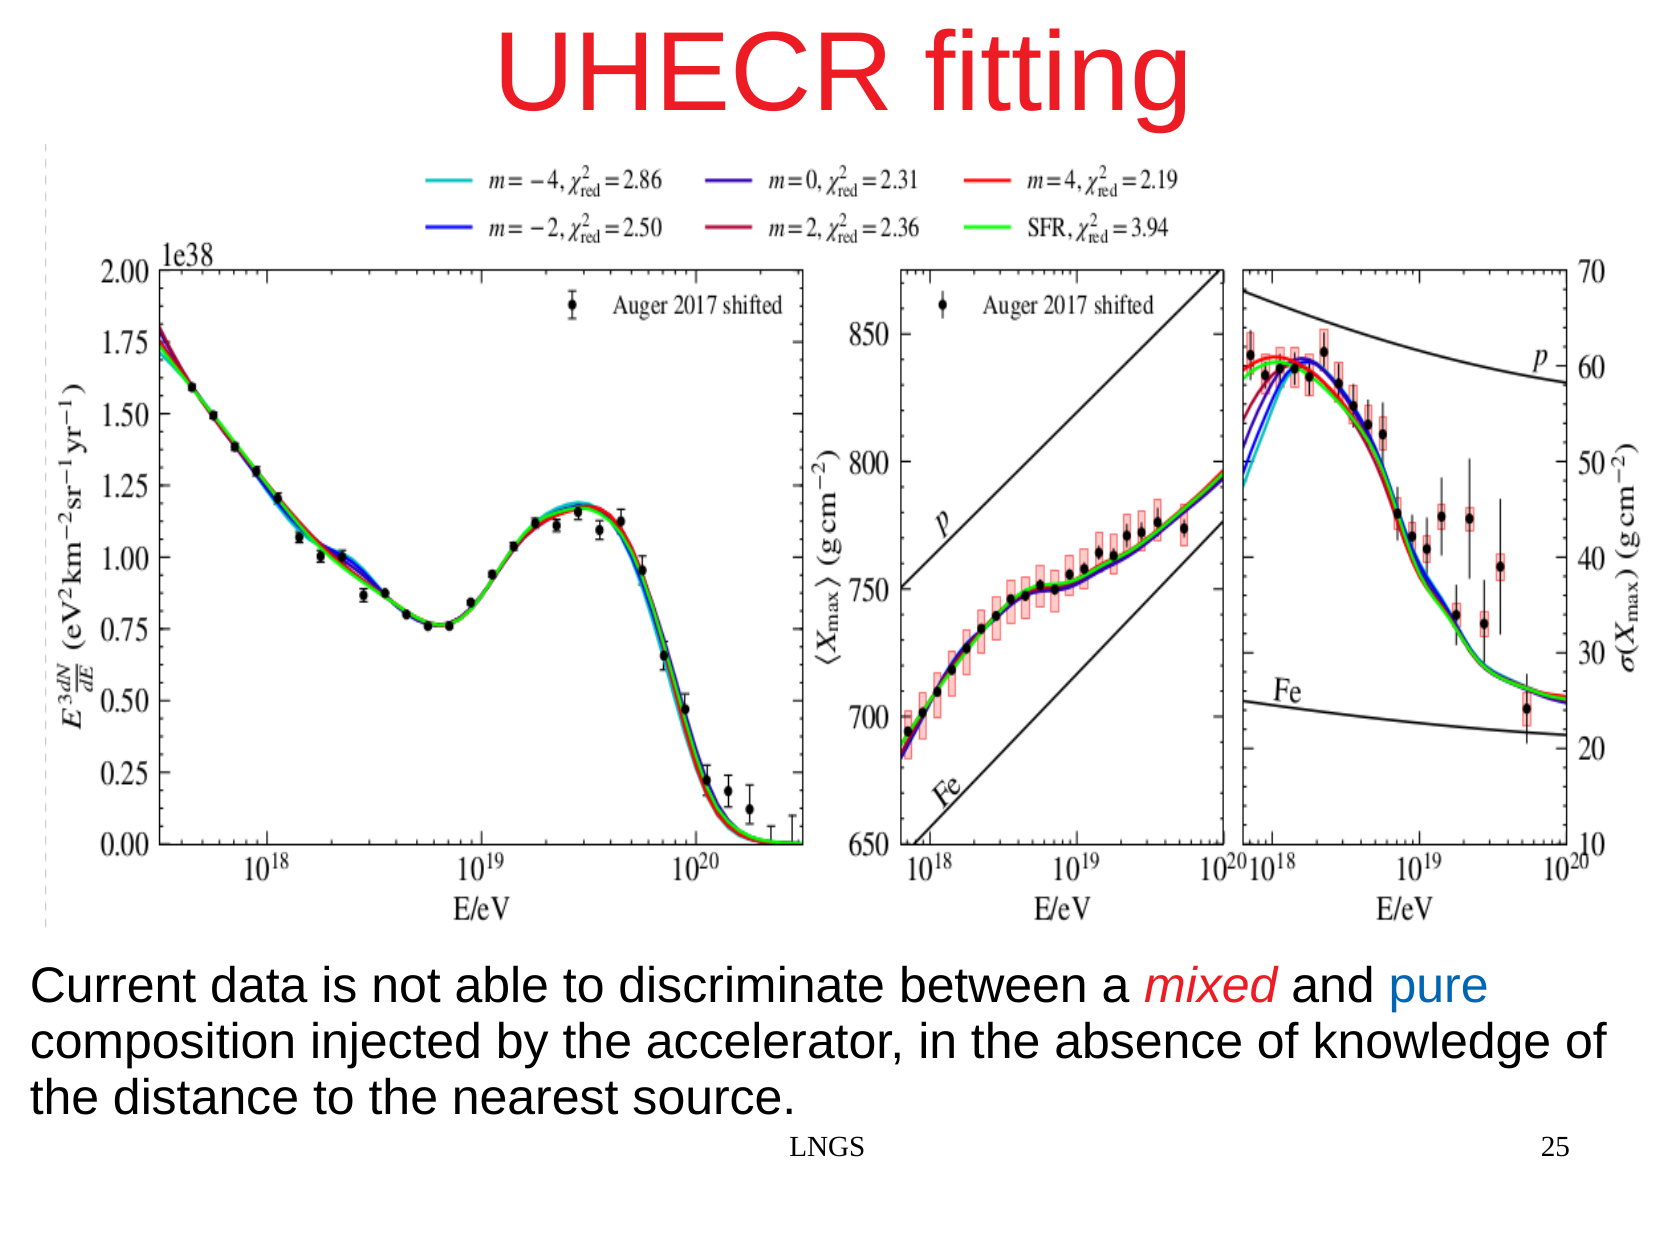

# UHECR fitting
Current data is not able to discriminate between a mixed and pure composition injected by the accelerator, in the absence of knowledge of the distance to the nearest source.
LNGS
25